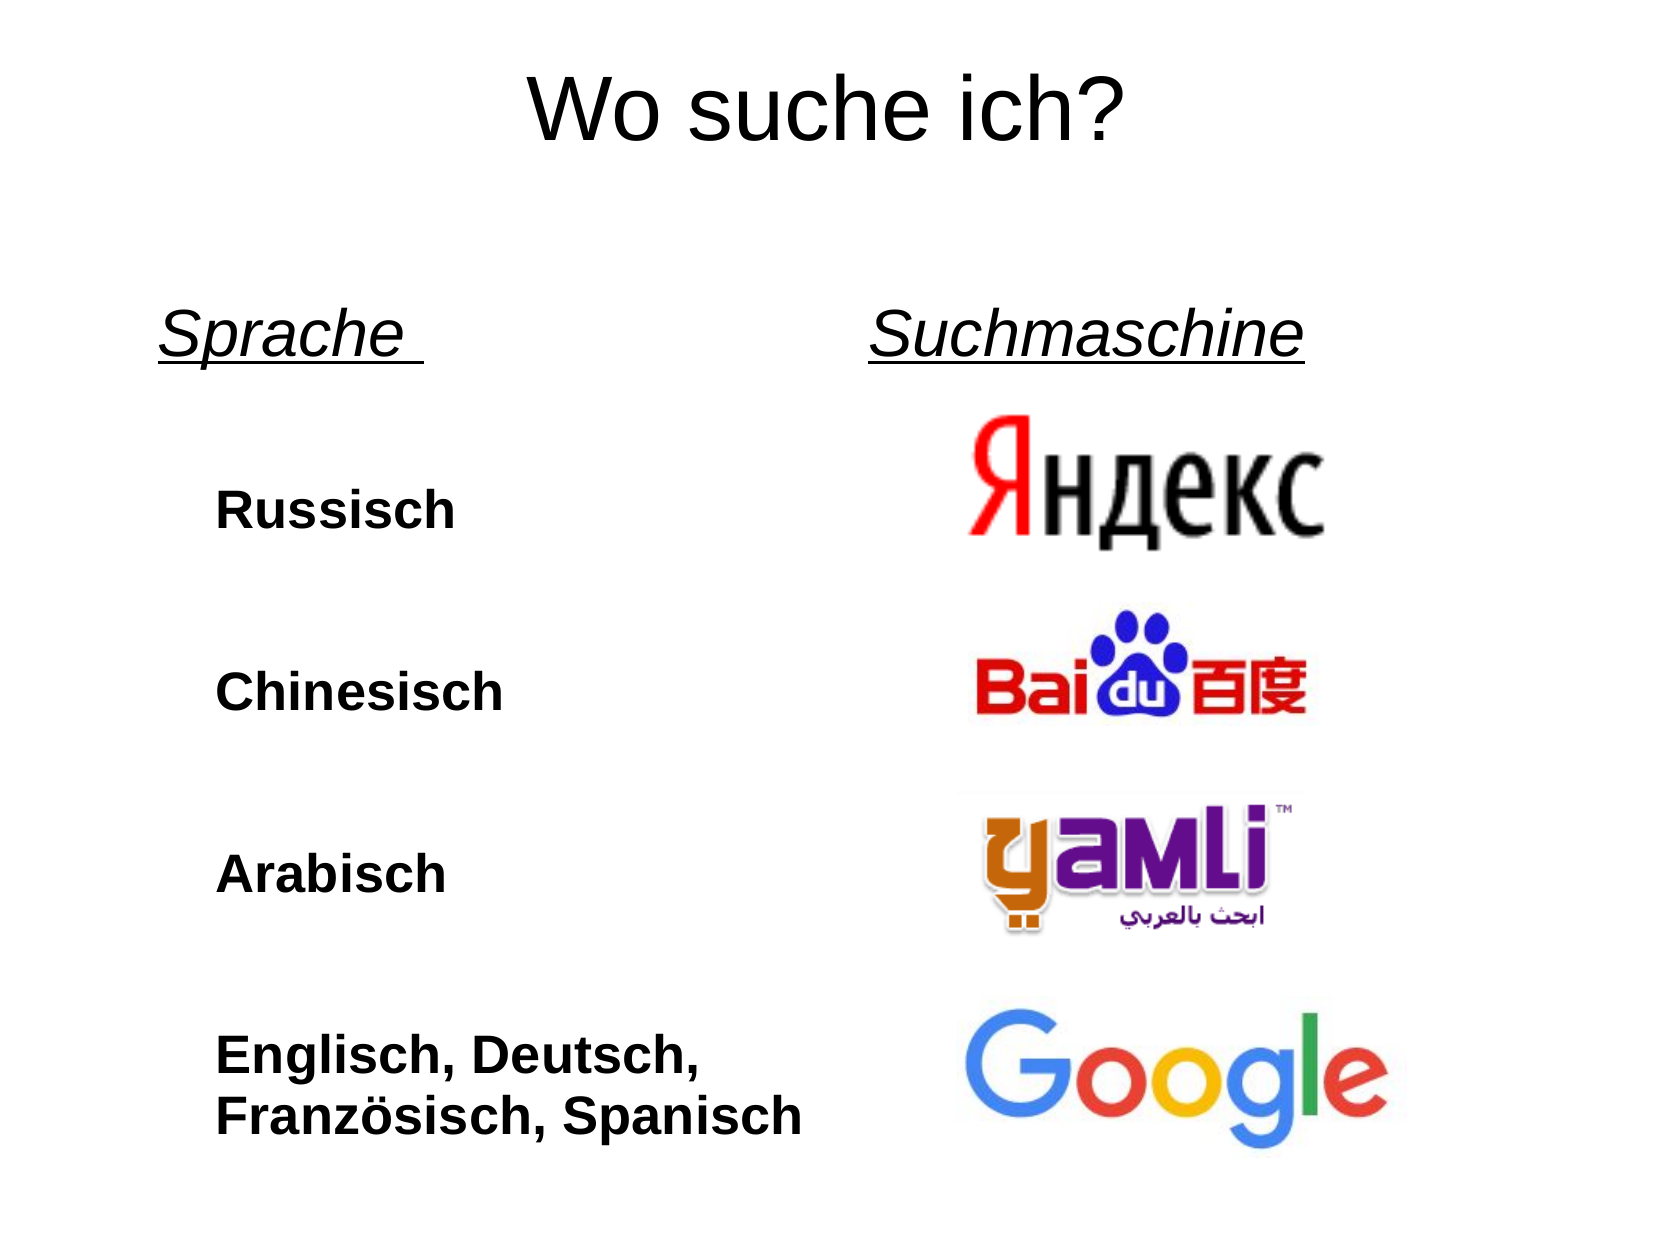

# Wo suche ich?
 	Sprache Suchmaschine
Russisch
Chinesisch
Arabisch
Englisch, Deutsch,
Französisch, Spanisch